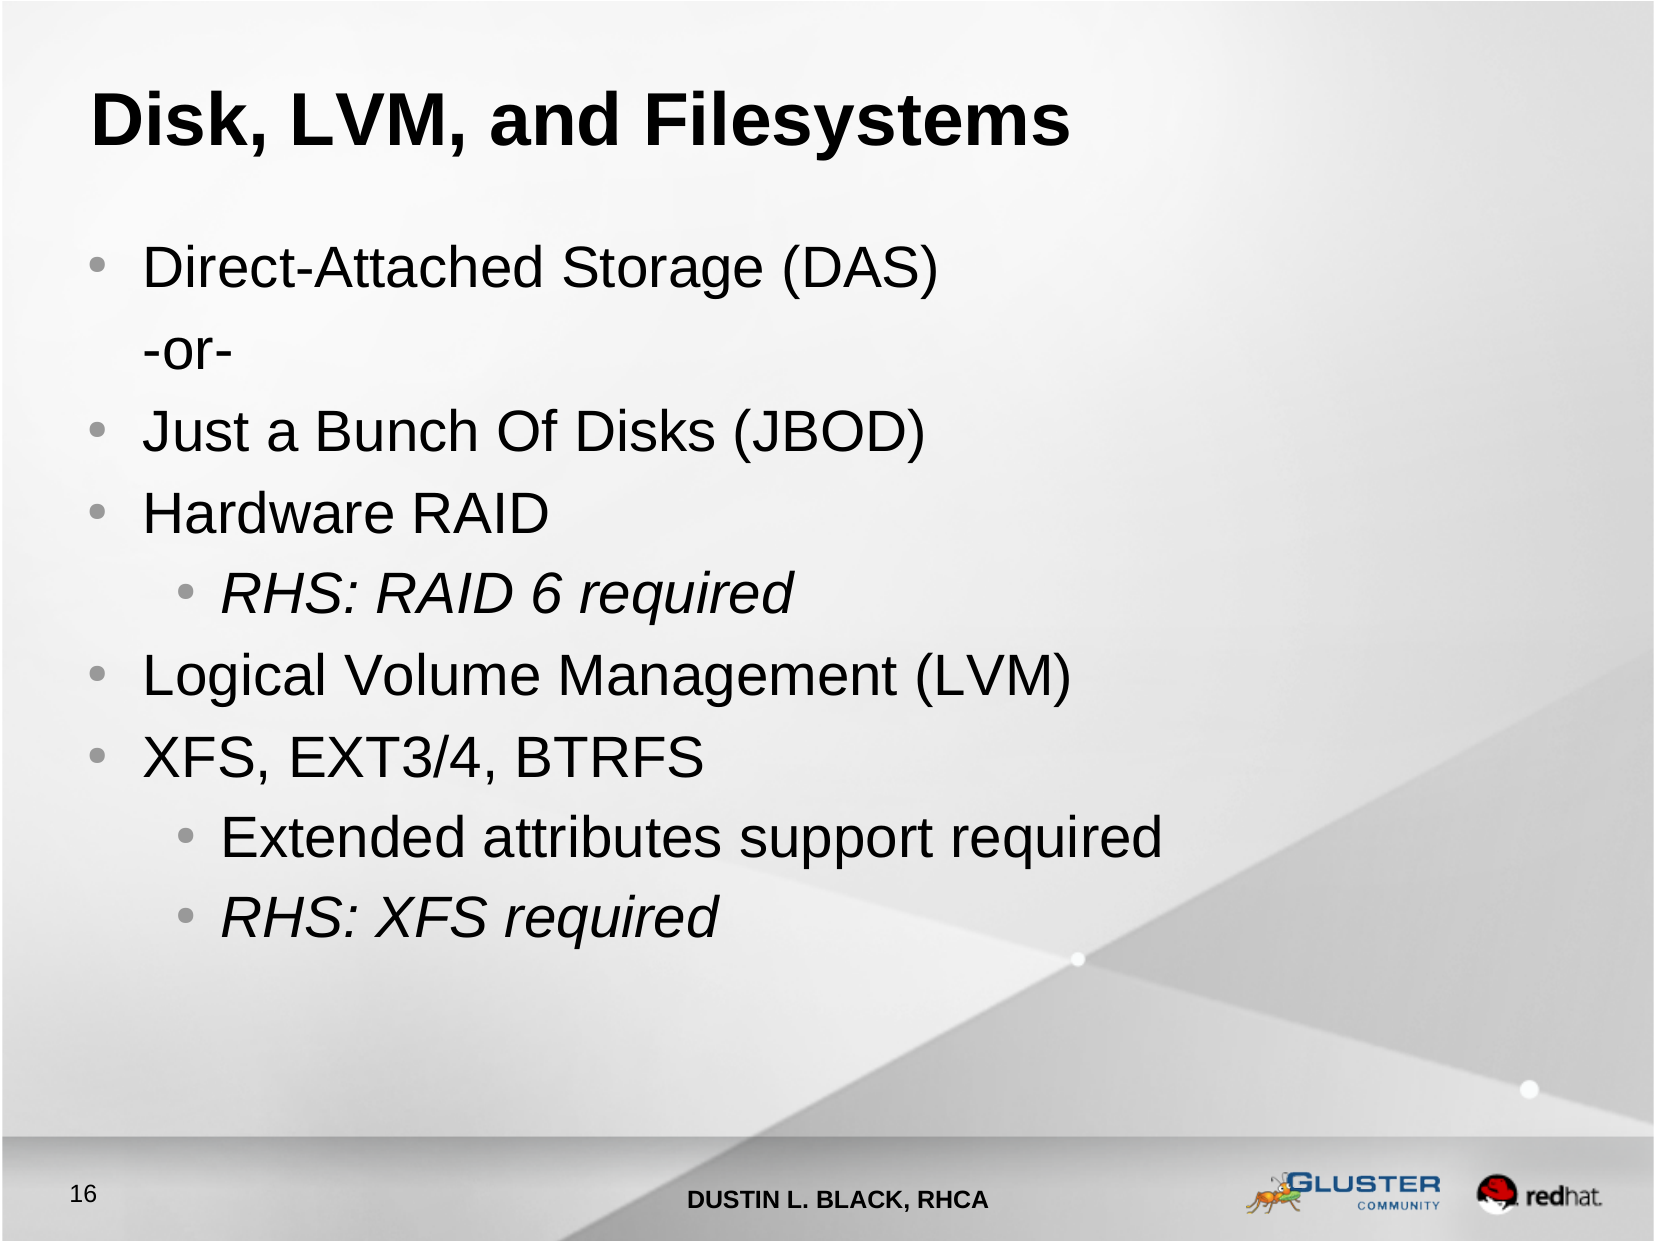

# Disk, LVM, and Filesystems
Direct-Attached Storage (DAS)
-or-
Just a Bunch Of Disks (JBOD)
Hardware RAID
RHS: RAID 6 required
Logical Volume Management (LVM)
XFS, EXT3/4, BTRFS
Extended attributes support required
RHS: XFS required